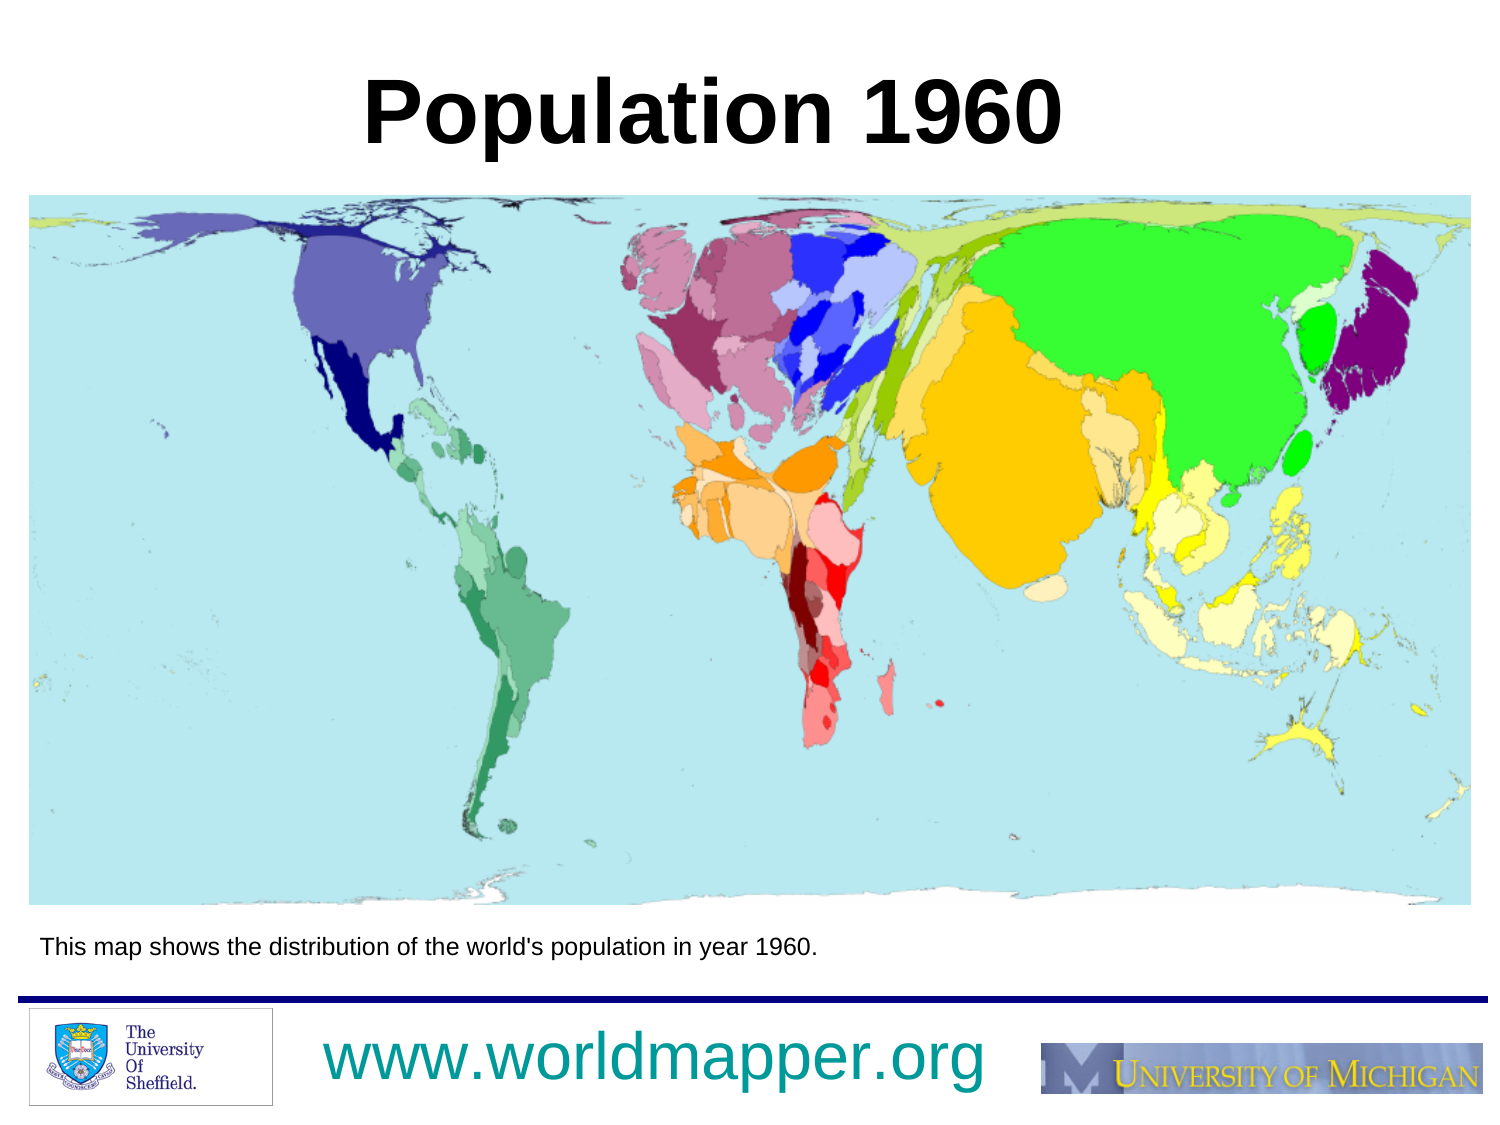

# Population 1960
This map shows the distribution of the world's population in year 1960.